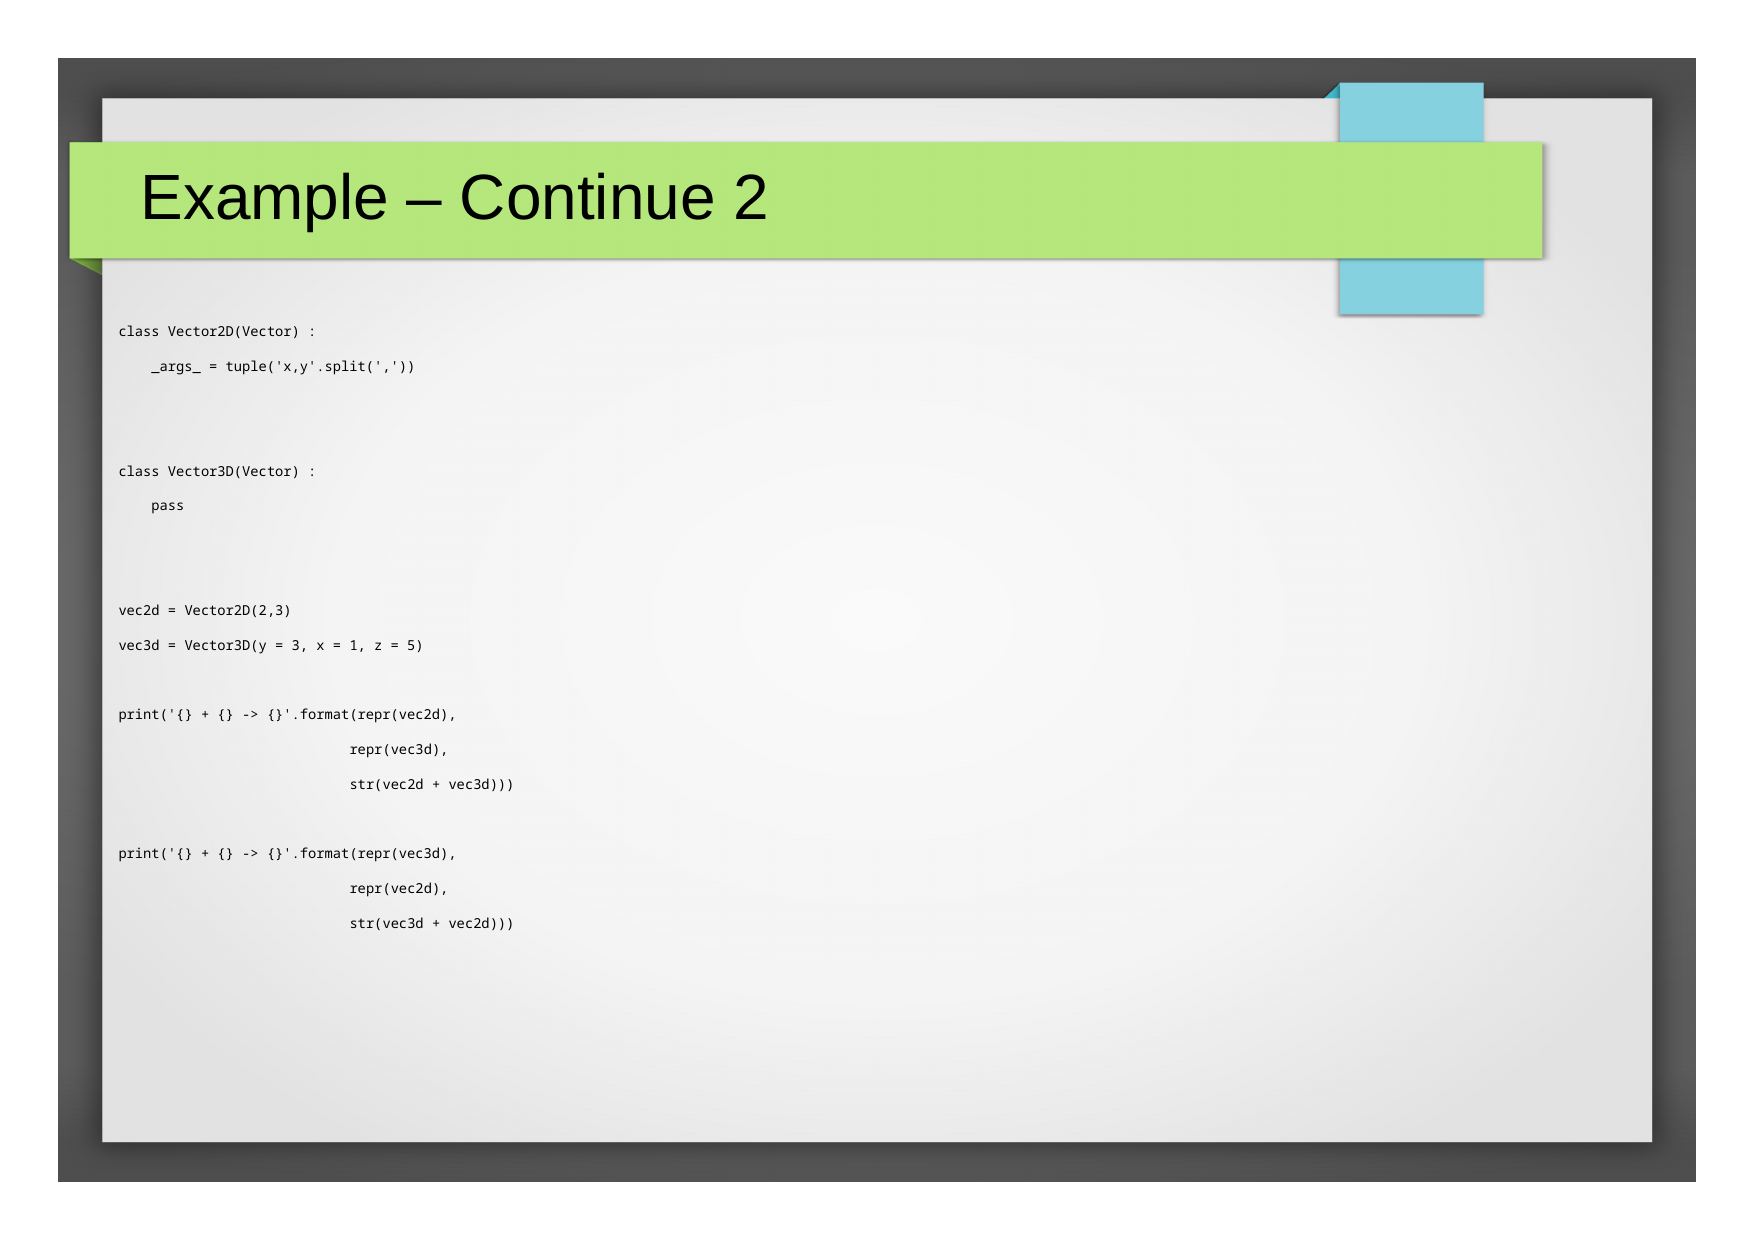

# Example – Continue 2
class Vector2D(Vector) :
 _args_ = tuple('x,y'.split(','))
class Vector3D(Vector) :
 pass
vec2d = Vector2D(2,3)
vec3d = Vector3D(y = 3, x = 1, z = 5)
print('{} + {} -> {}'.format(repr(vec2d),
 repr(vec3d),
 str(vec2d + vec3d)))
print('{} + {} -> {}'.format(repr(vec3d),
 repr(vec2d),
 str(vec3d + vec2d)))